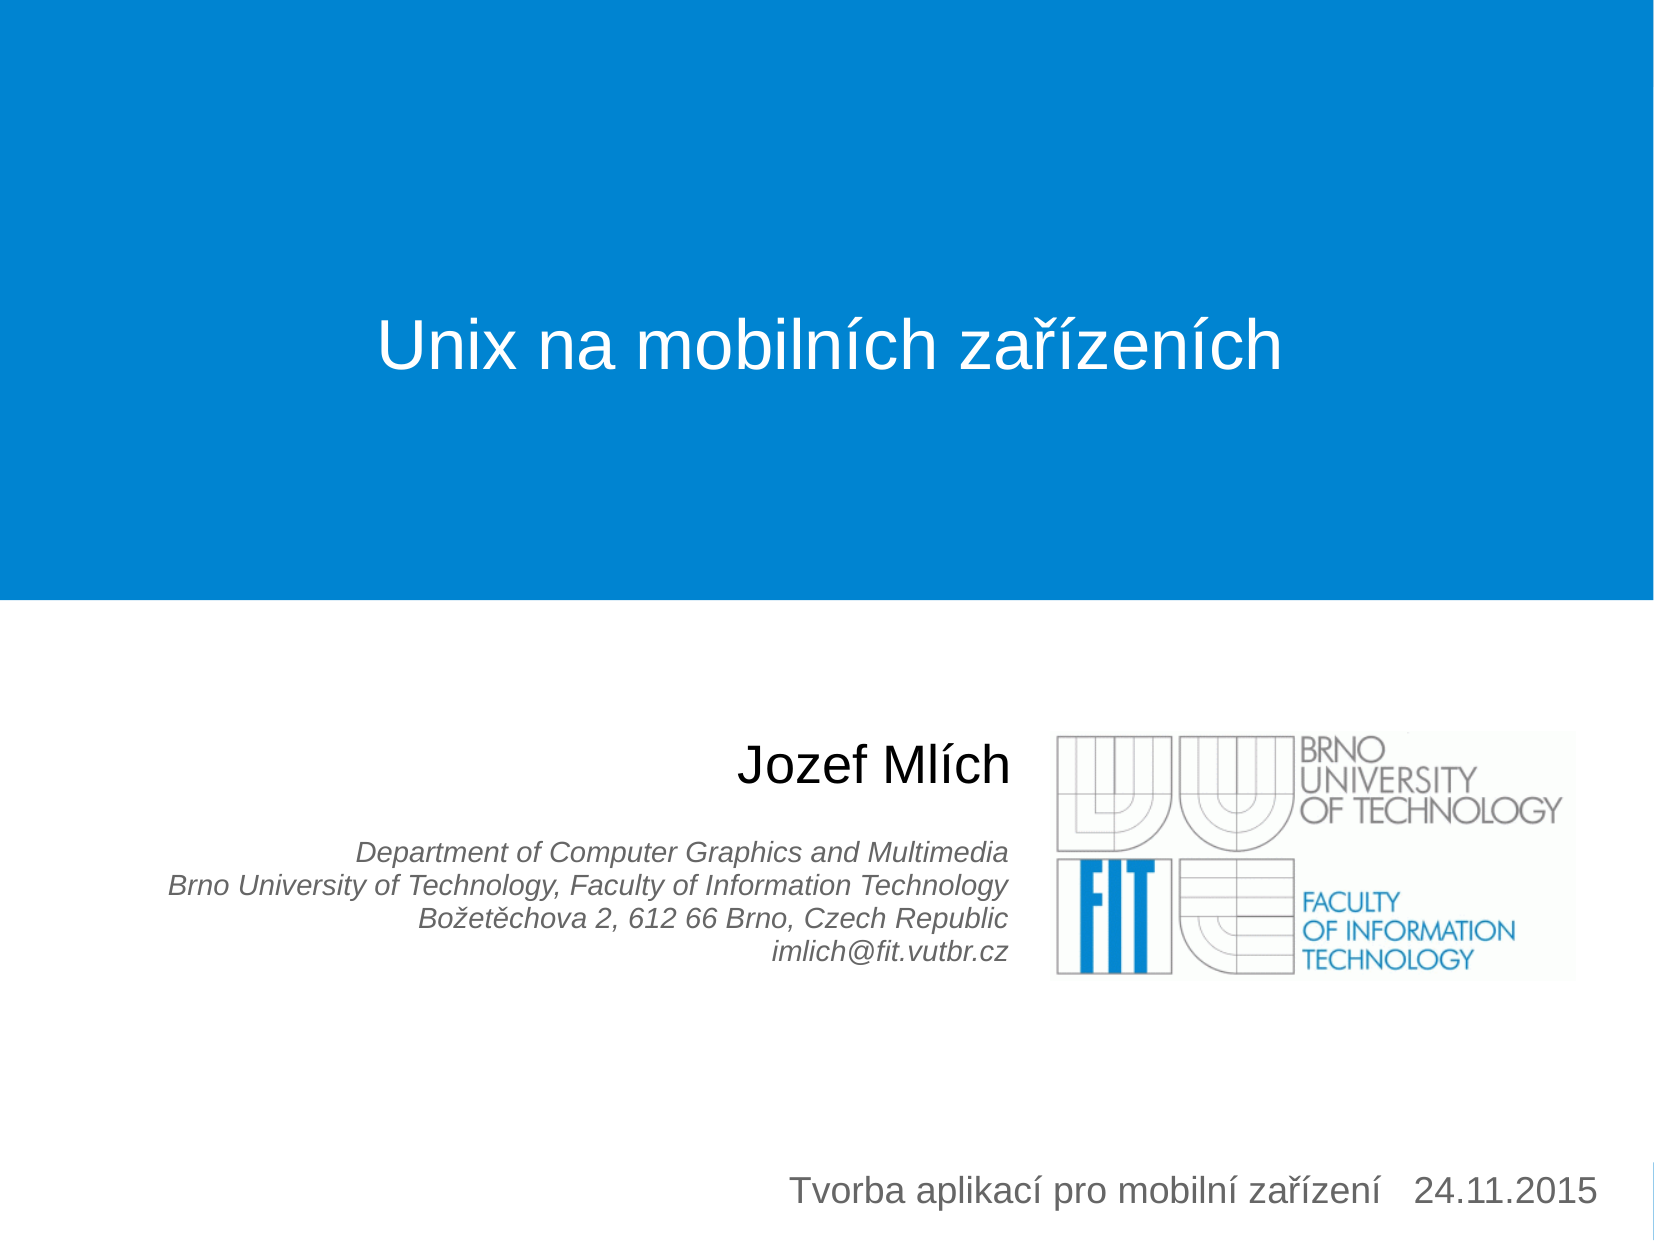

# Unix na mobilních zařízeních
Jozef Mlích
Department of Computer Graphics and Multimedia
Brno University of Technology, Faculty of Information Technology
Božetěchova 2, 612 66 Brno, Czech Republic
imlich@fit.vutbr.cz
Tvorba aplikací pro mobilní zařízení 24.11.2015